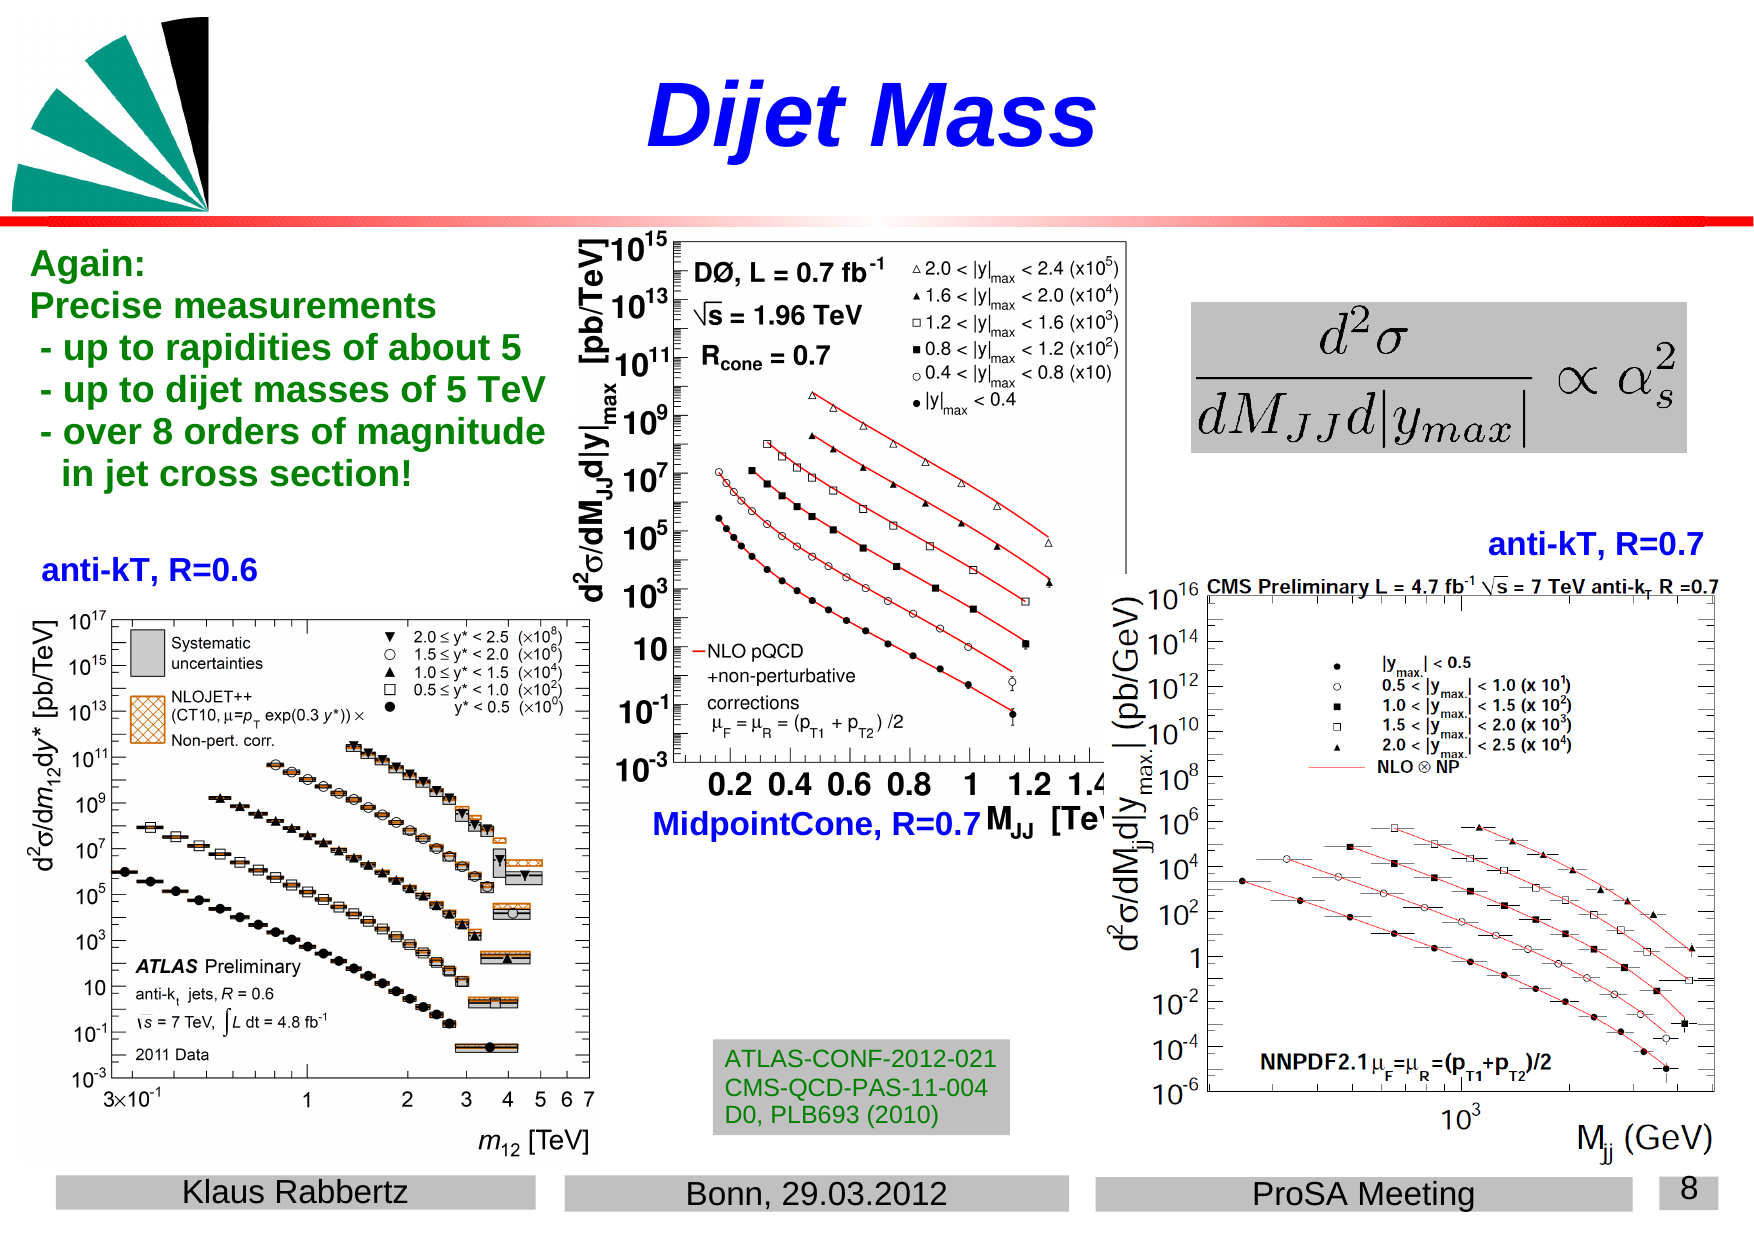

# Dijet Mass
Again:
Precise measurements
 - up to rapidities of about 5
 - up to dijet masses of 5 TeV
 - over 8 orders of magnitude
 in jet cross section!
anti-kT, R=0.7
anti-kT, R=0.6
MidpointCone, R=0.7
ATLAS-CONF-2012-021
CMS-QCD-PAS-11-004
D0, PLB693 (2010)